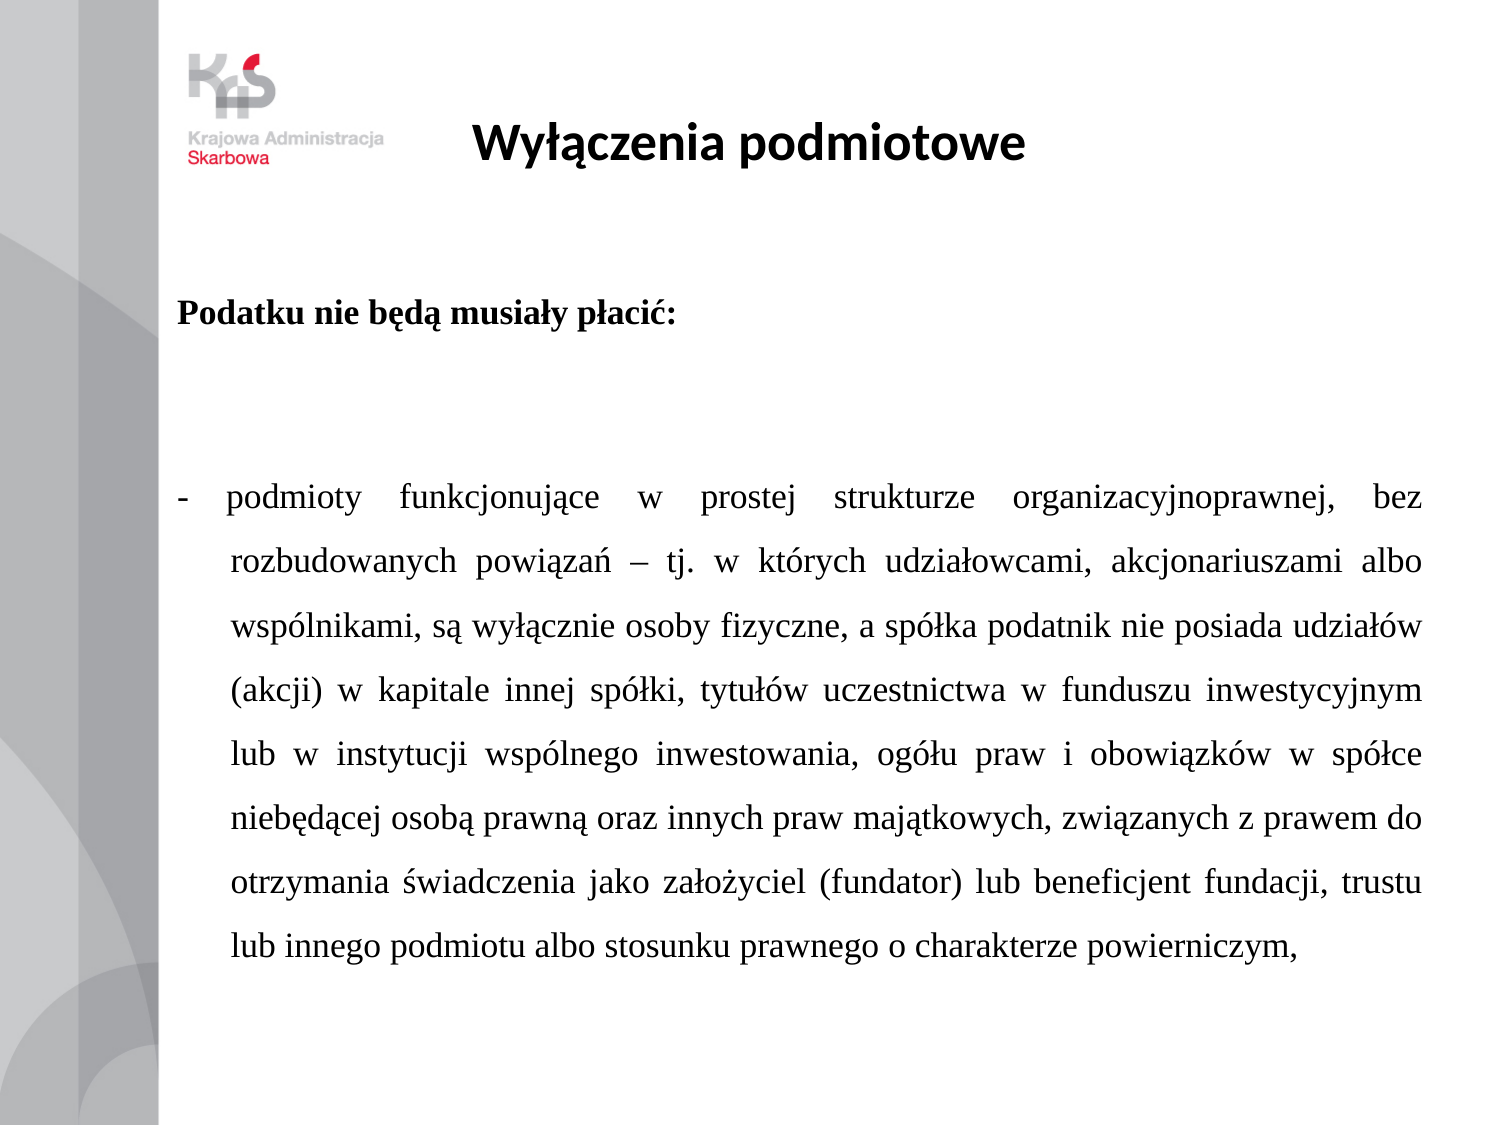

# Wyłączenia podmiotowe
Podatku nie będą musiały płacić:
- podmioty funkcjonujące w prostej strukturze organizacyjnoprawnej, bez rozbudowanych powiązań – tj. w których udziałowcami, akcjonariuszami albo wspólnikami, są wyłącznie osoby fizyczne, a spółka podatnik nie posiada udziałów (akcji) w kapitale innej spółki, tytułów uczestnictwa w funduszu inwestycyjnym lub w instytucji wspólnego inwestowania, ogółu praw i obowiązków w spółce niebędącej osobą prawną oraz innych praw majątkowych, związanych z prawem do otrzymania świadczenia jako założyciel (fundator) lub beneficjent fundacji, trustu lub innego podmiotu albo stosunku prawnego o charakterze powierniczym,